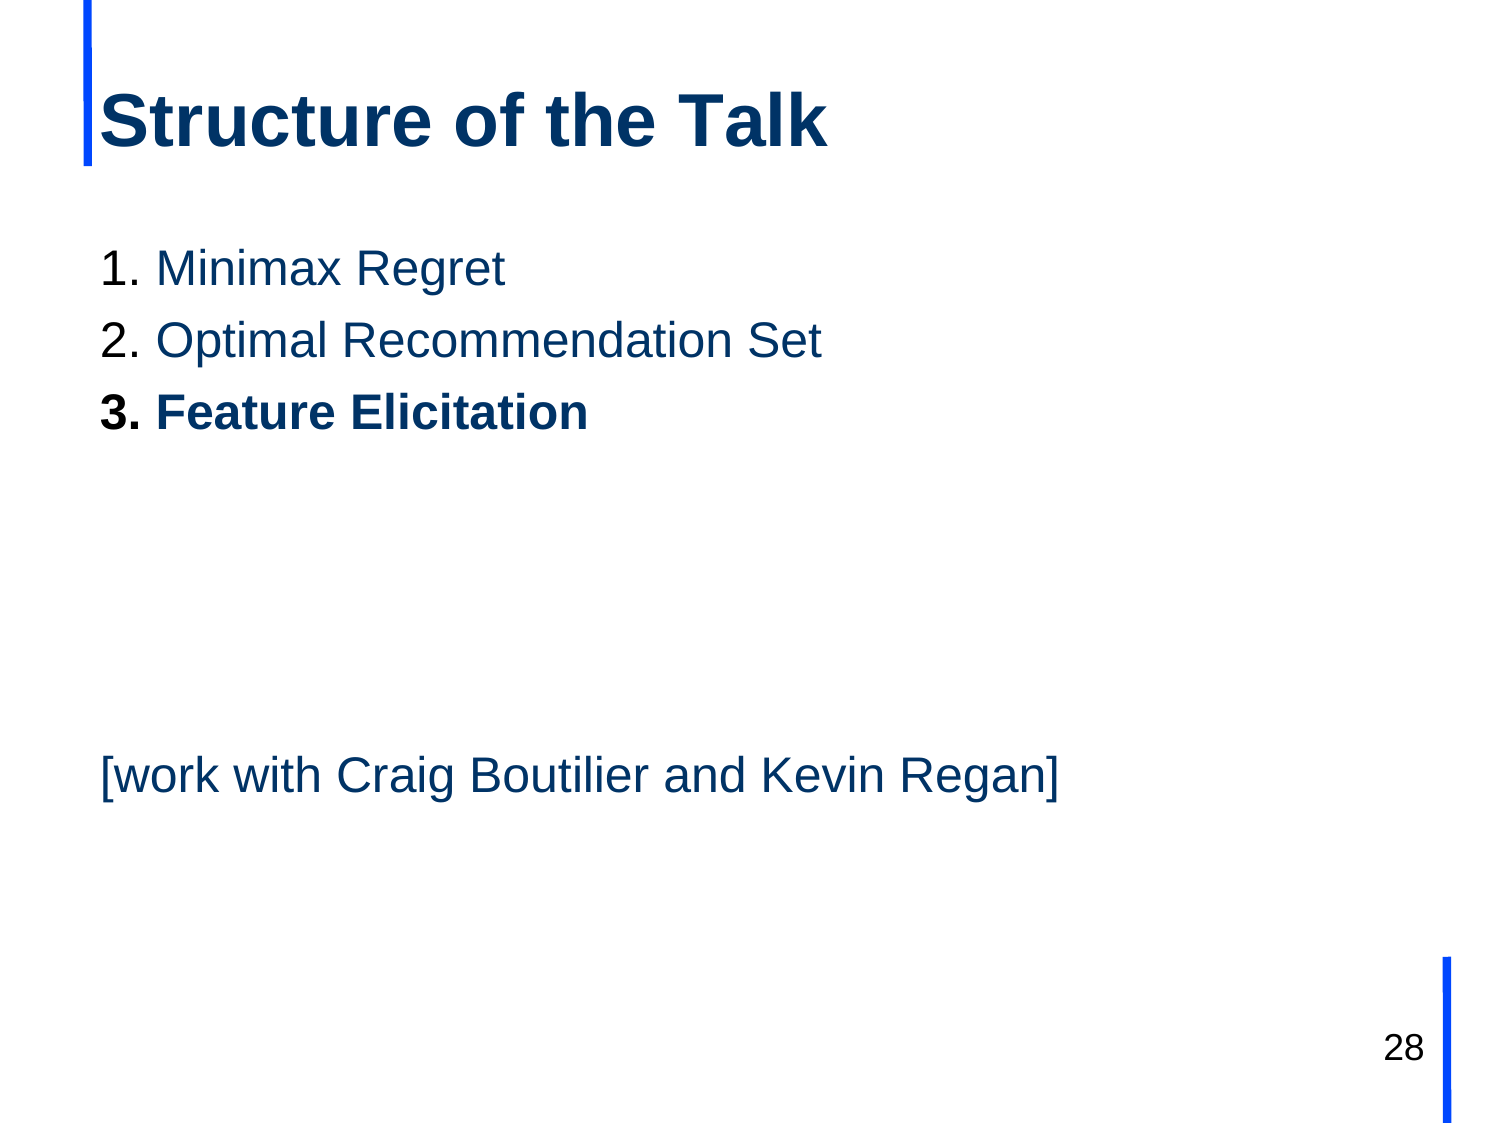

# Structure of the Talk
 Minimax Regret
 Optimal Recommendation Set
 Feature Elicitation
[work with Craig Boutilier and Kevin Regan]
28